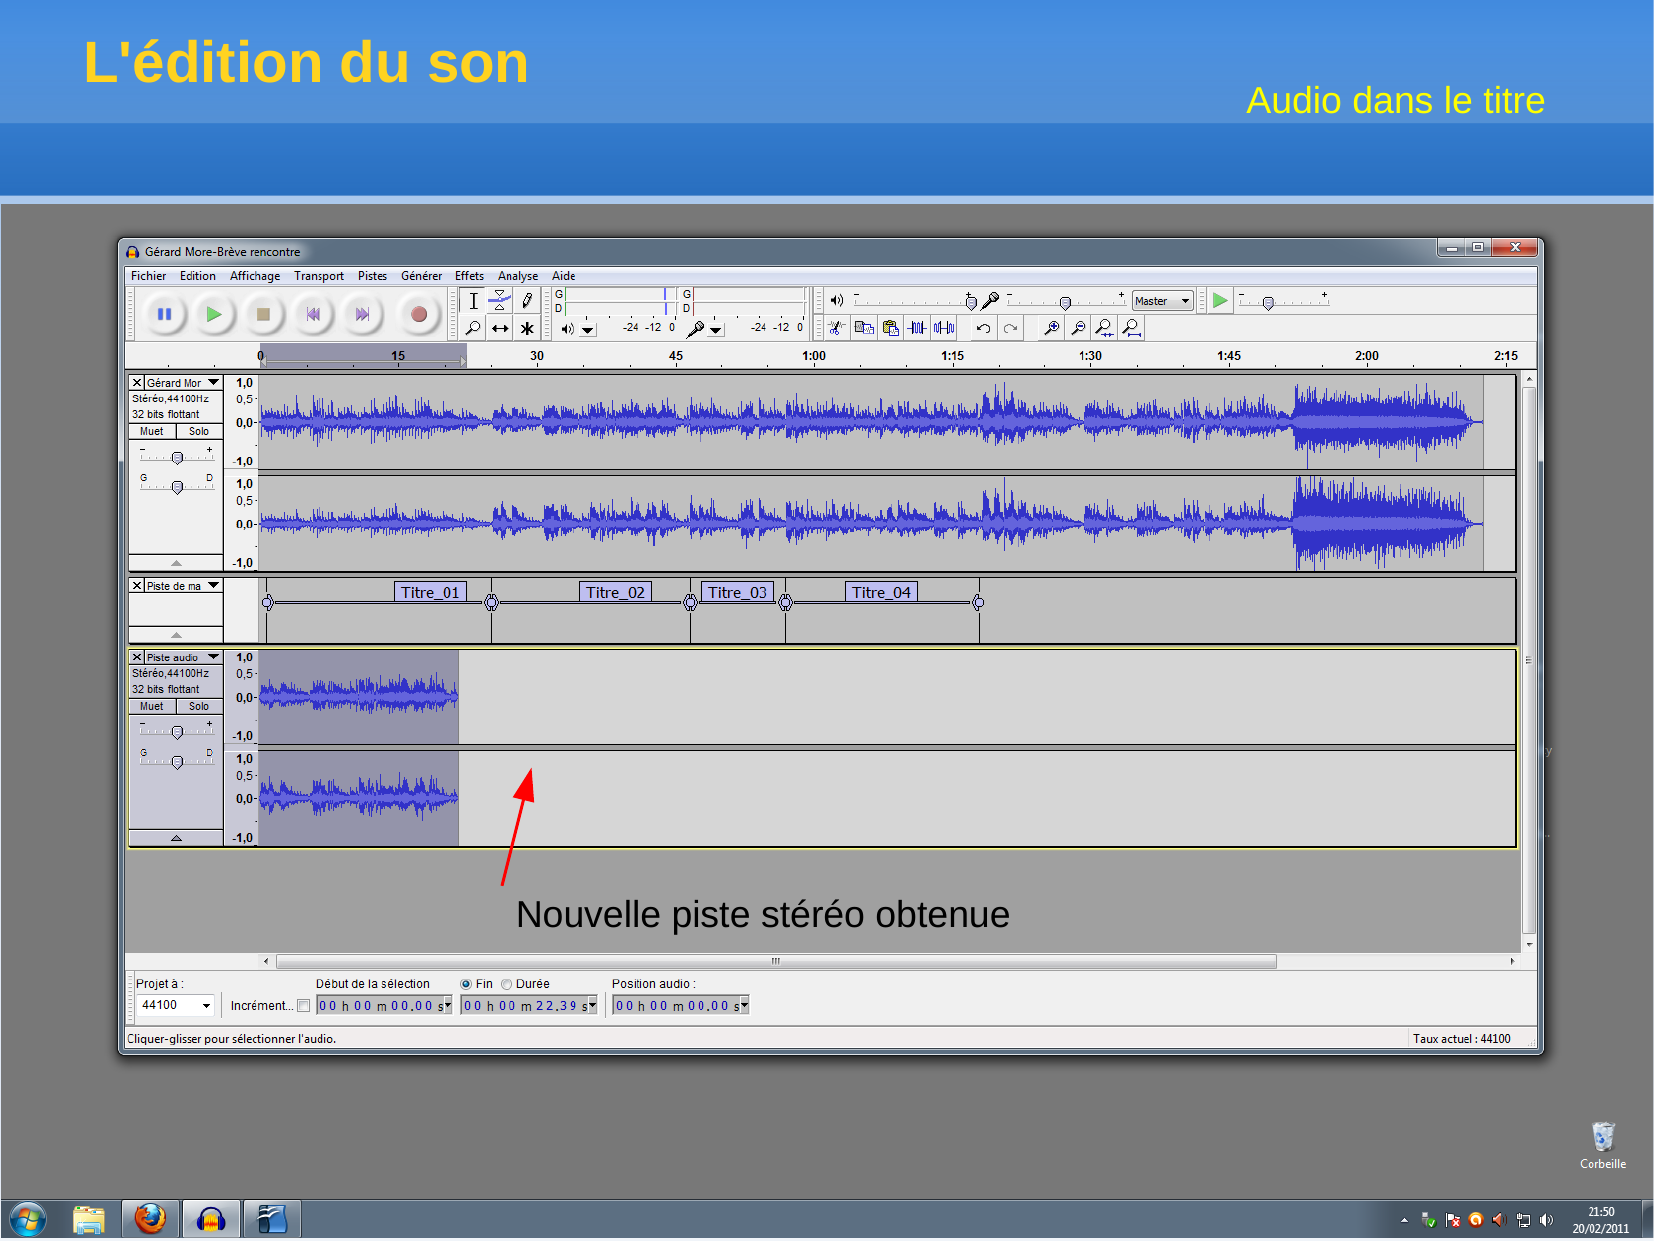

L'édition du son
 Audio dans le titre
#
Nouvelle piste stéréo obtenue